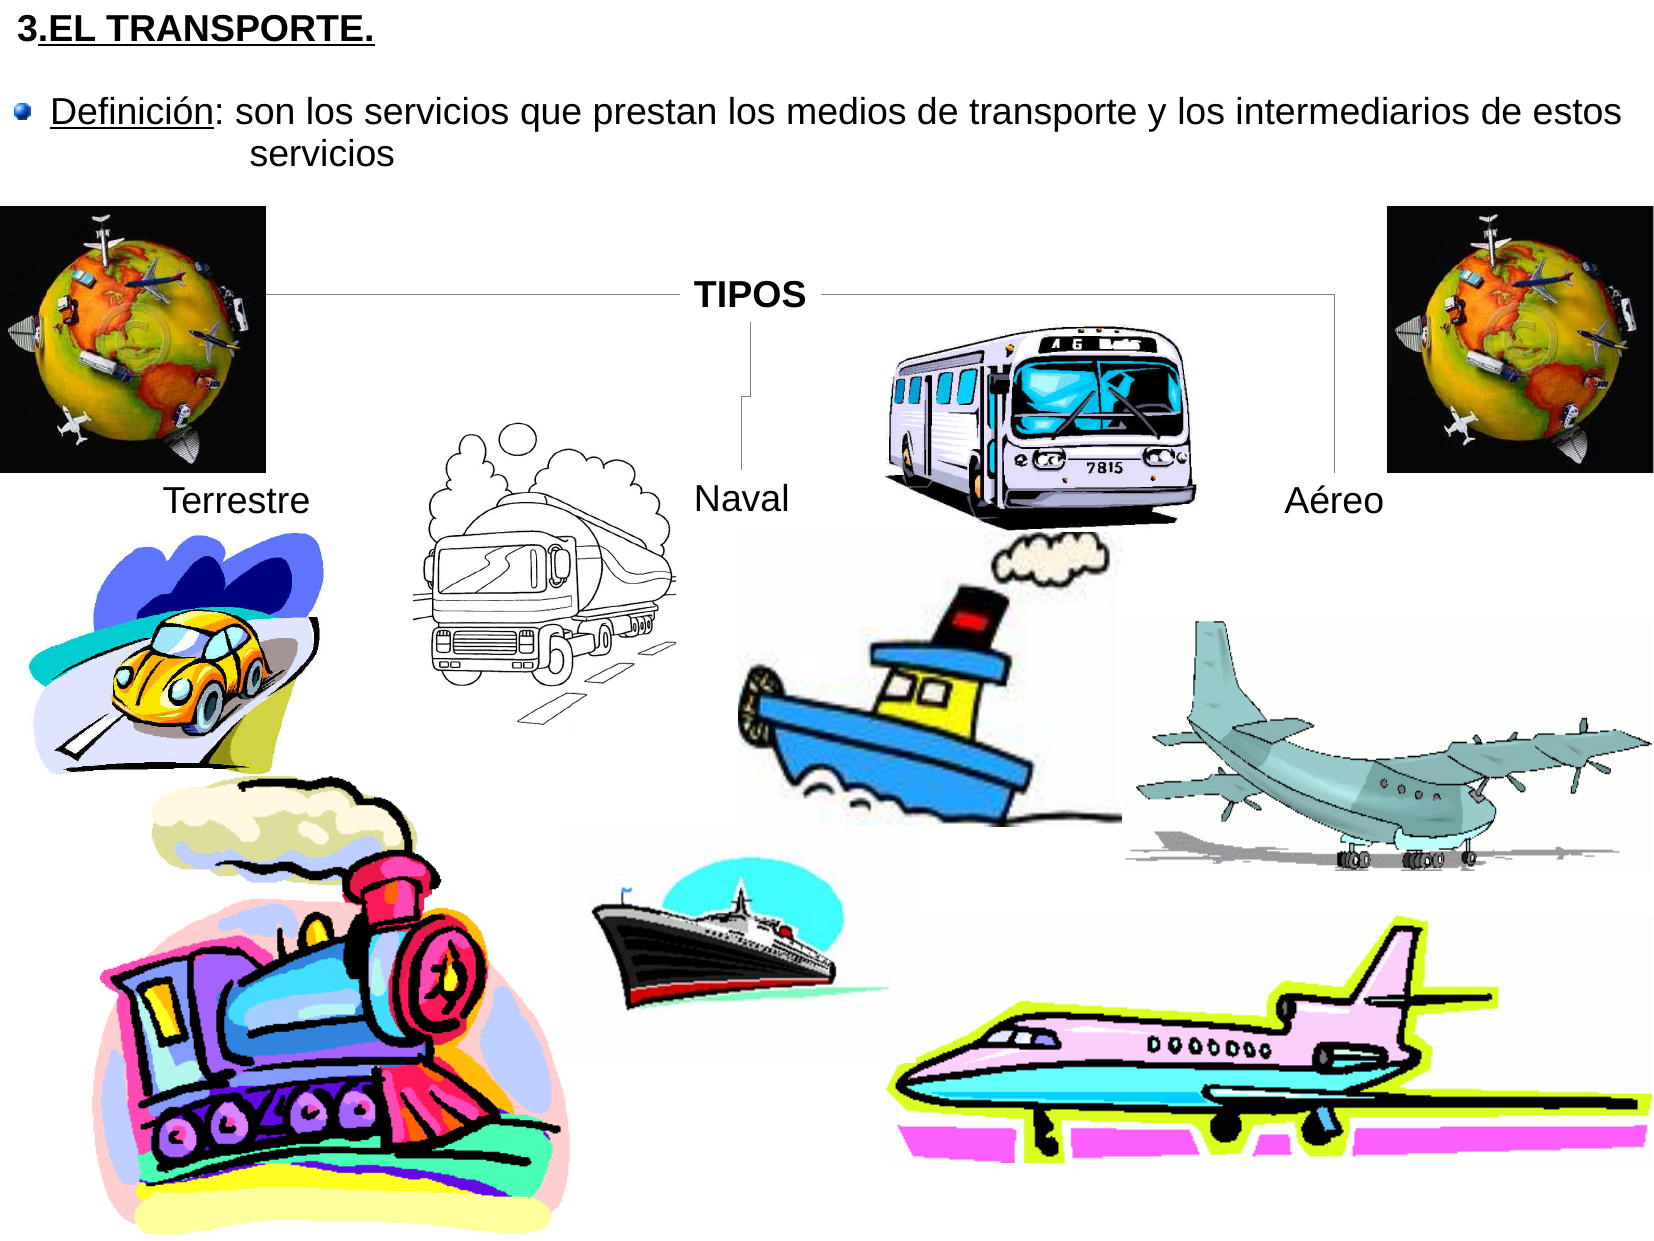

3.EL TRANSPORTE.
Definición: son los servicios que prestan los medios de transporte y los intermediarios de estos
 servicios
TIPOS
Naval
Terrestre
Aéreo